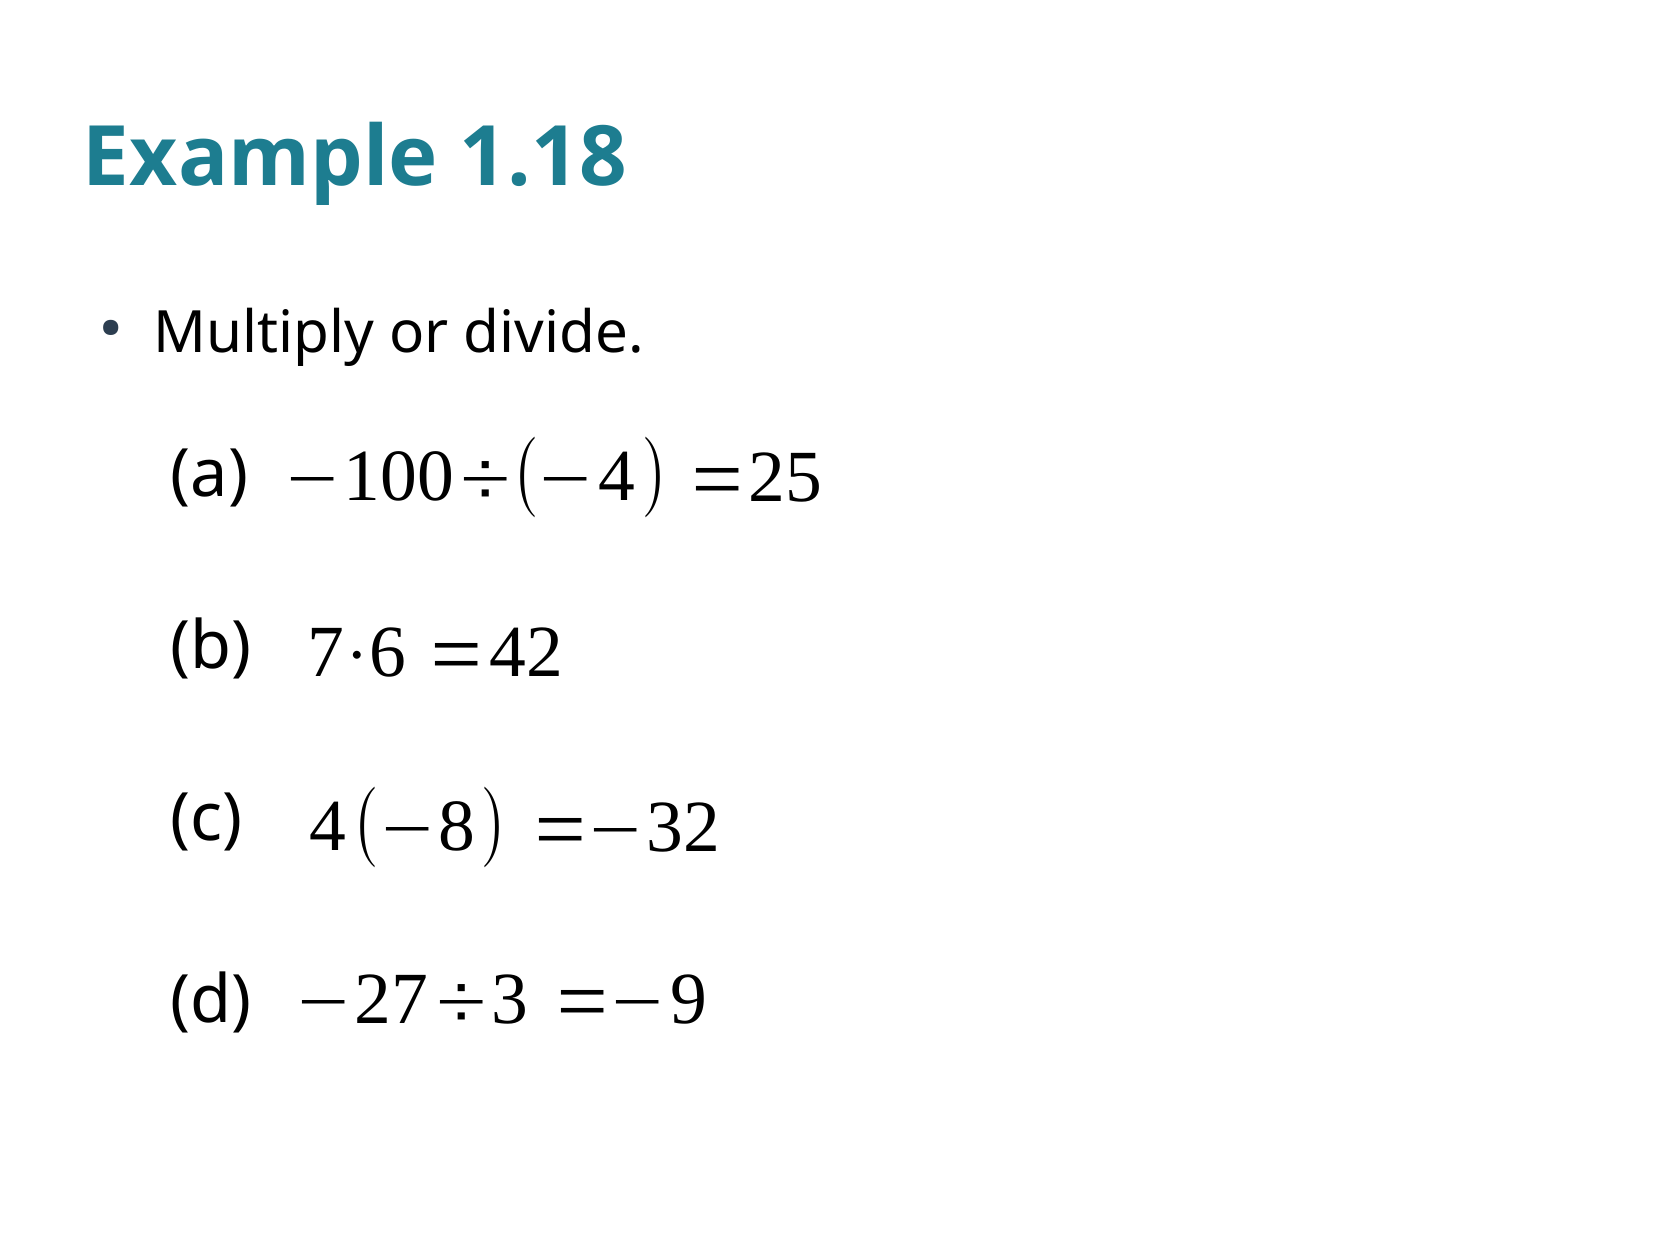

# Example 1.18
Multiply or divide.
(a)
(b)
(c)
(d)